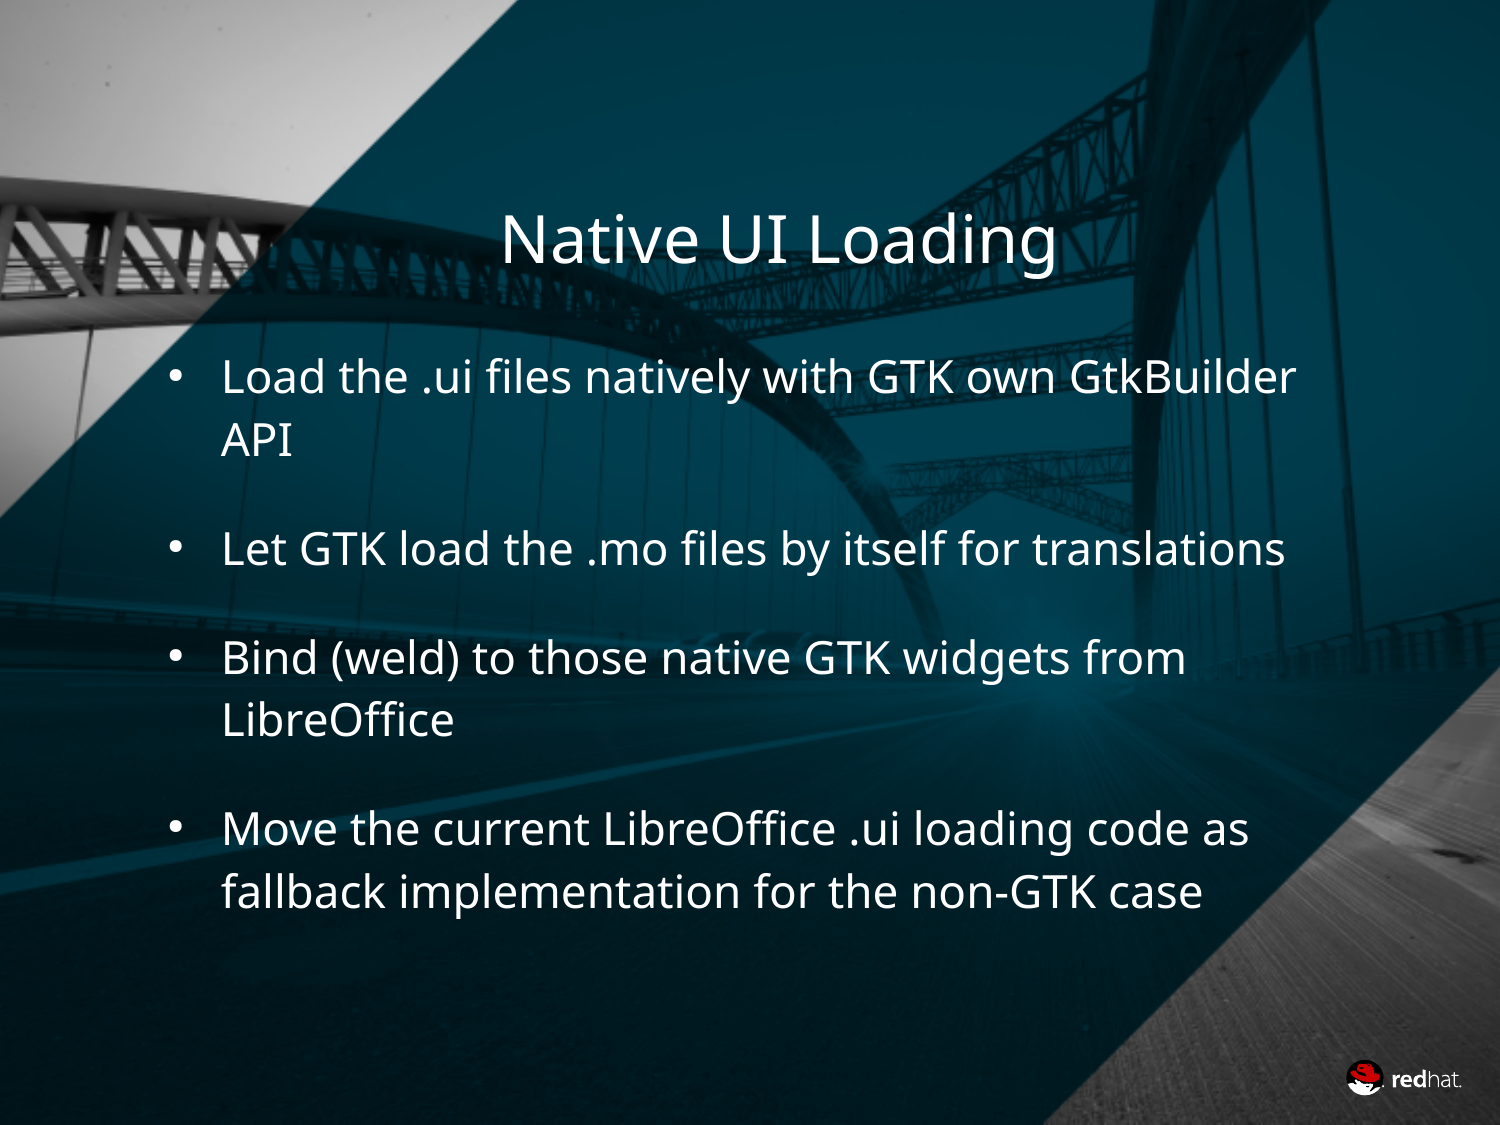

# Native UI Loading
Load the .ui files natively with GTK own GtkBuilder API
Let GTK load the .mo files by itself for translations
Bind (weld) to those native GTK widgets from LibreOffice
Move the current LibreOffice .ui loading code as fallback implementation for the non-GTK case
INSERT DESIGNATOR, IF NEEDED
16